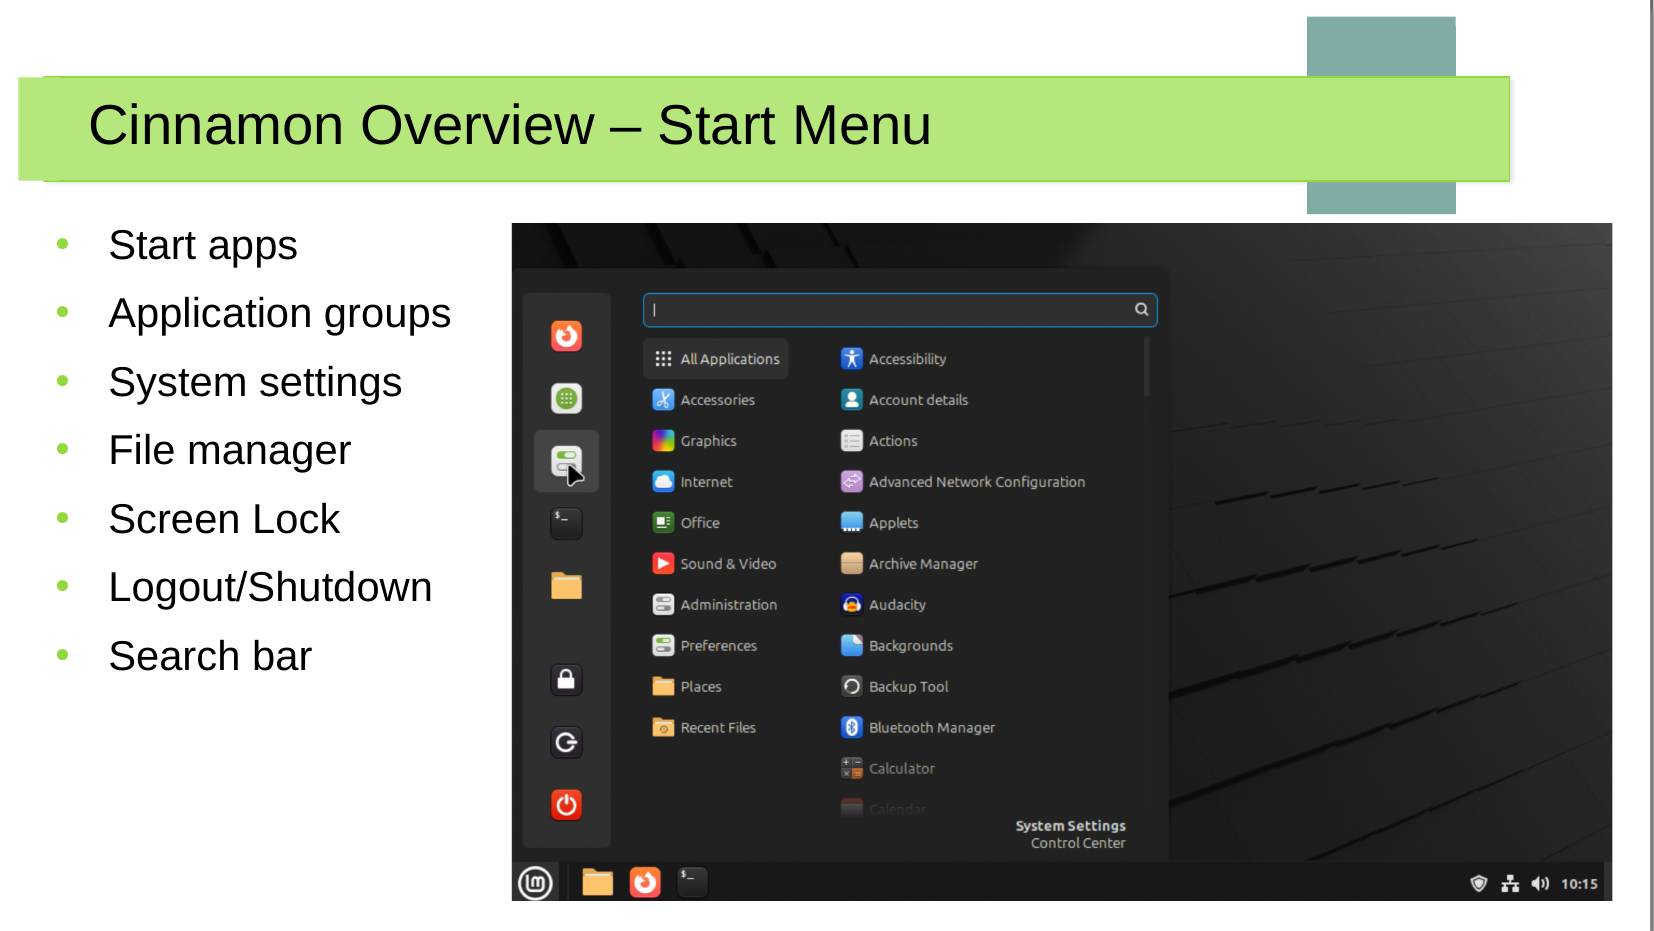

# Cinnamon Overview – Start Menu
Start apps
Application groups
System settings
File manager
Screen Lock
Logout/Shutdown
Search bar